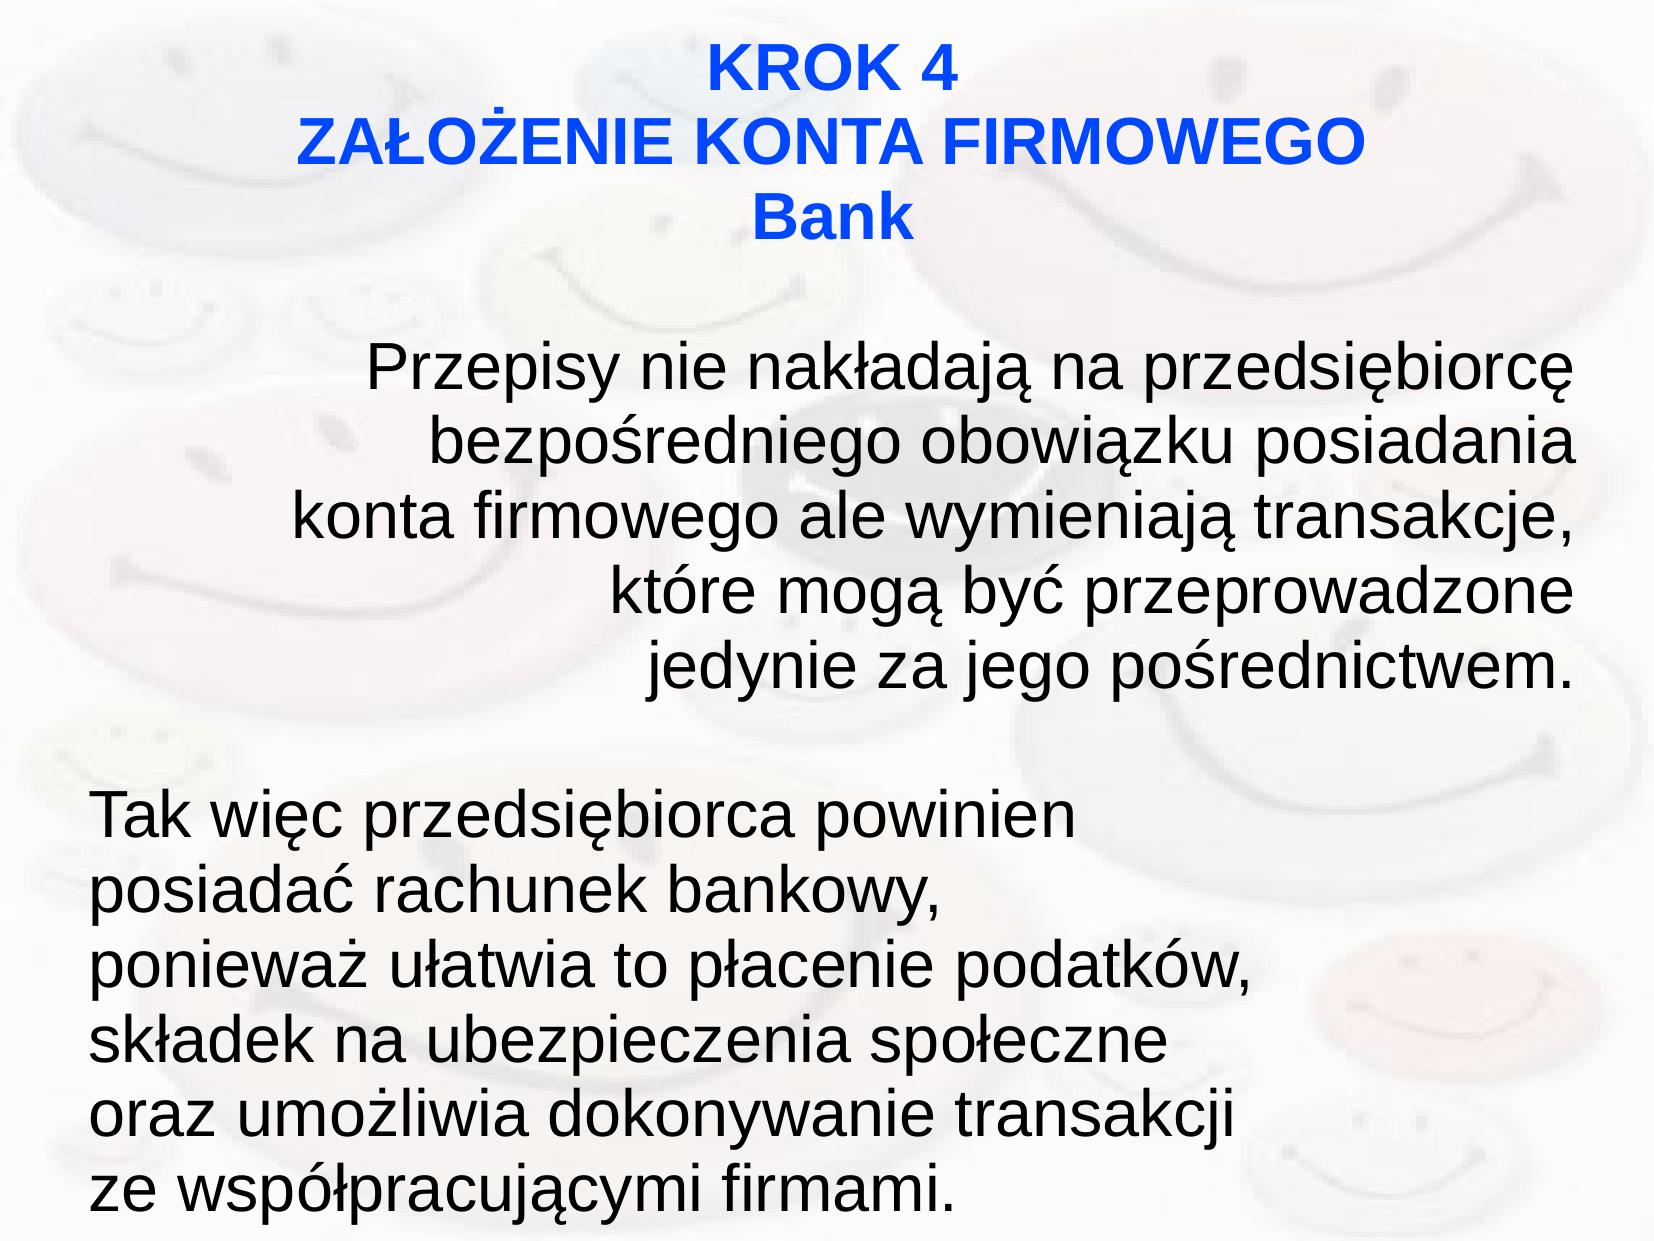

# KROK 4
ZAŁOŻENIE KONTA FIRMOWEGO
Bank
Przepisy nie nakładają na przedsiębiorcę
bezpośredniego obowiązku posiadania
konta firmowego ale wymieniają transakcje,
które mogą być przeprowadzone
jedynie za jego pośrednictwem.
Tak więc przedsiębiorca powinien
posiadać rachunek bankowy,
ponieważ ułatwia to płacenie podatków,
składek na ubezpieczenia społeczne
oraz umożliwia dokonywanie transakcji
ze współpracującymi firmami.